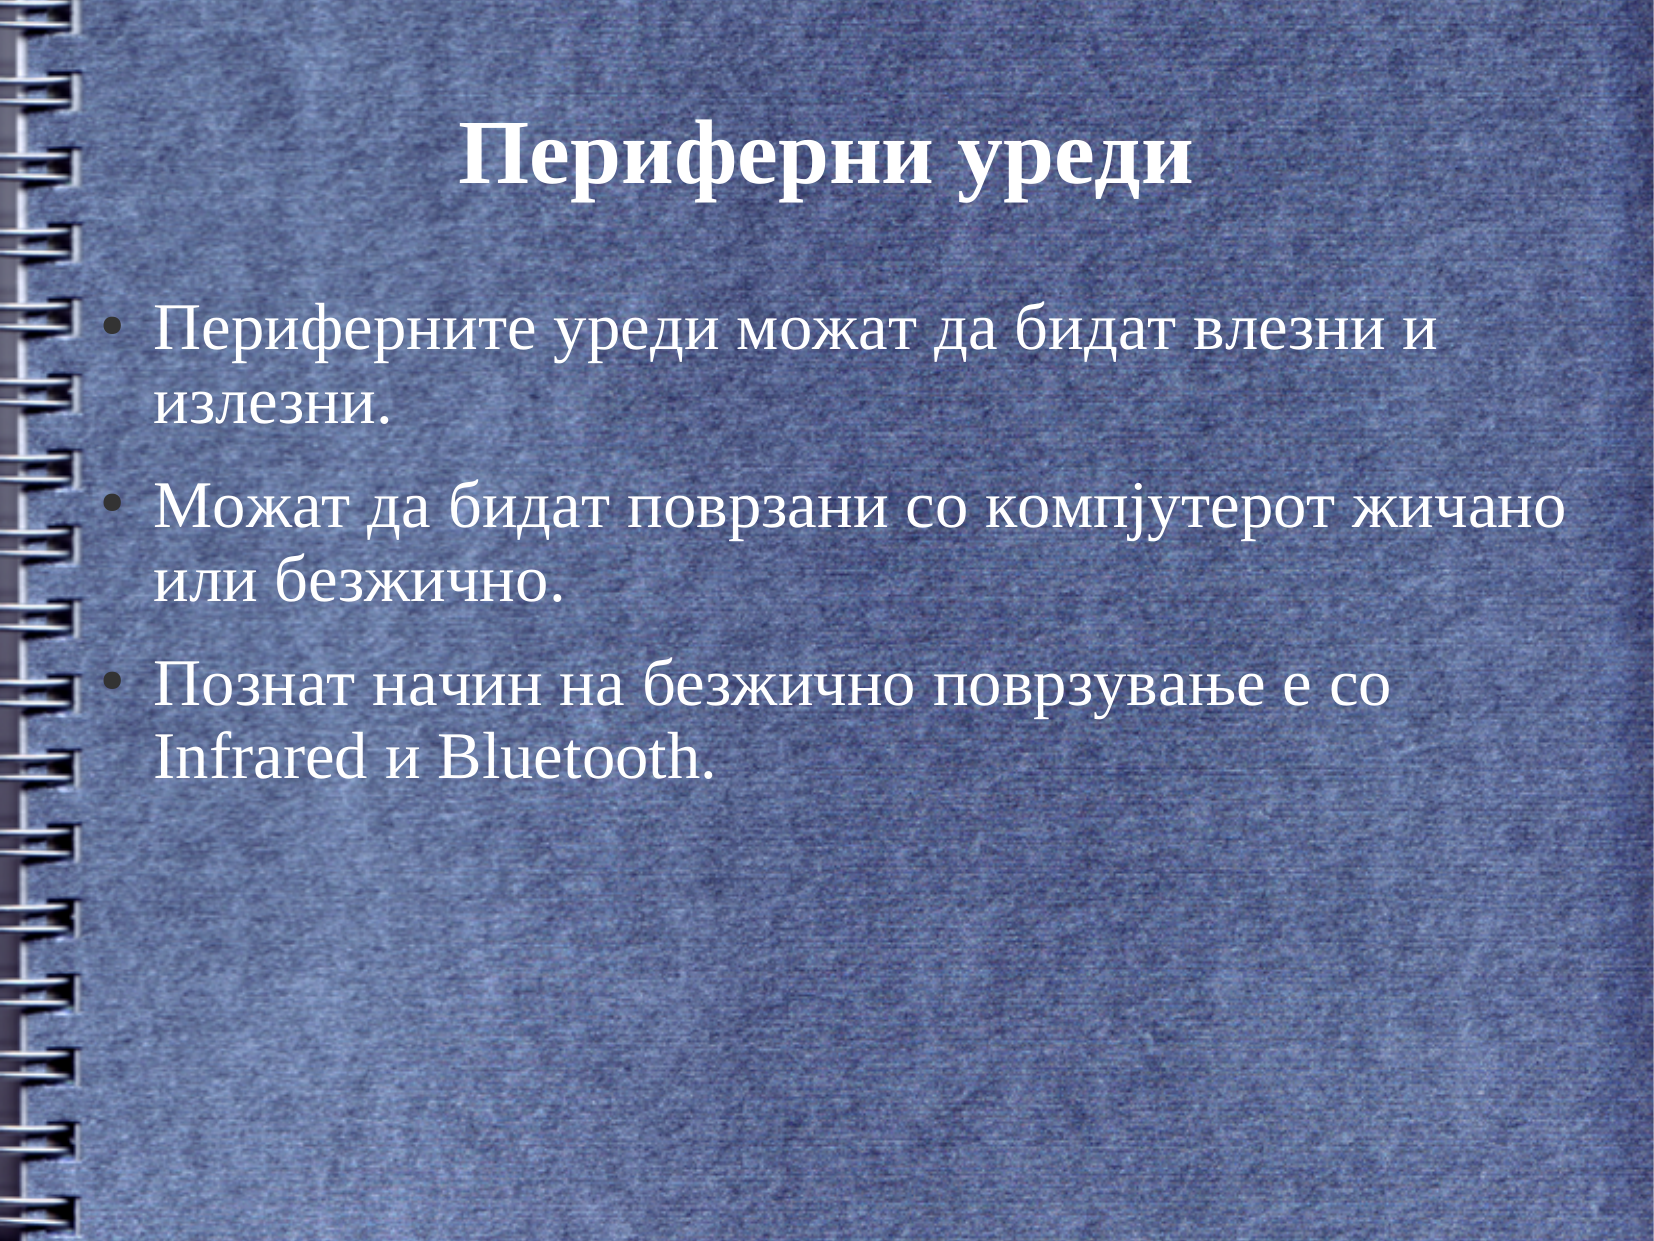

# Периферни уреди
Периферните уреди можат да бидат влезни и излезни.
Можат да бидат поврзани со компјутерот жичано или безжично.
Познат начин на безжично поврзување е со Infrared и Bluetooth.